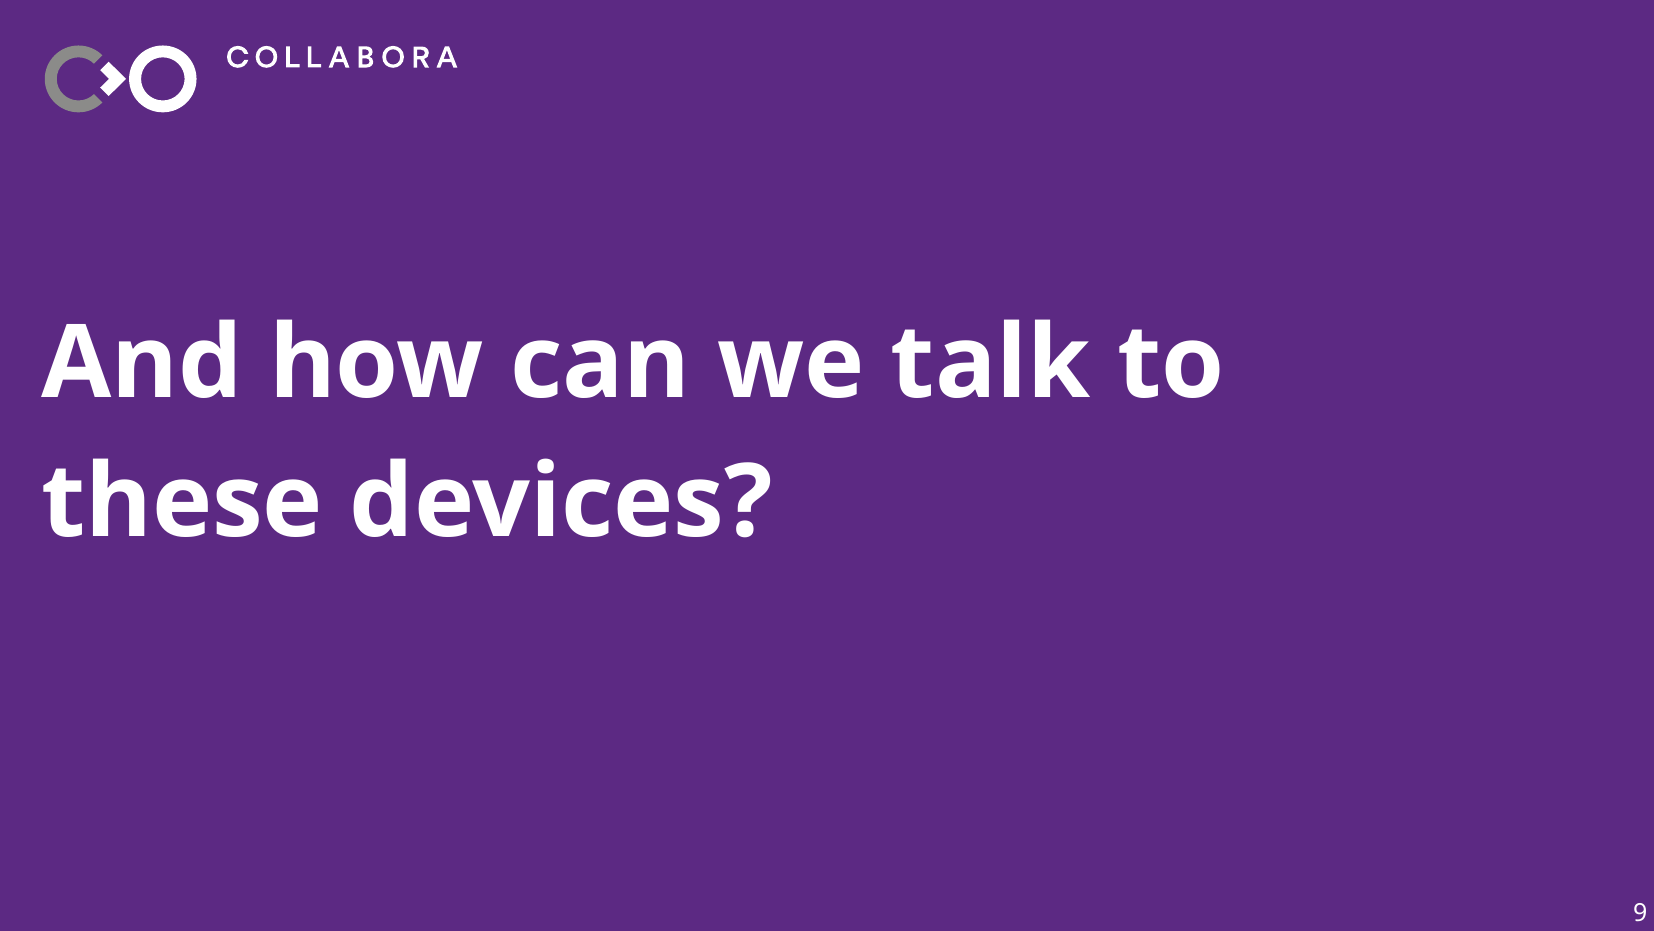

# And how can we talk to these devices?